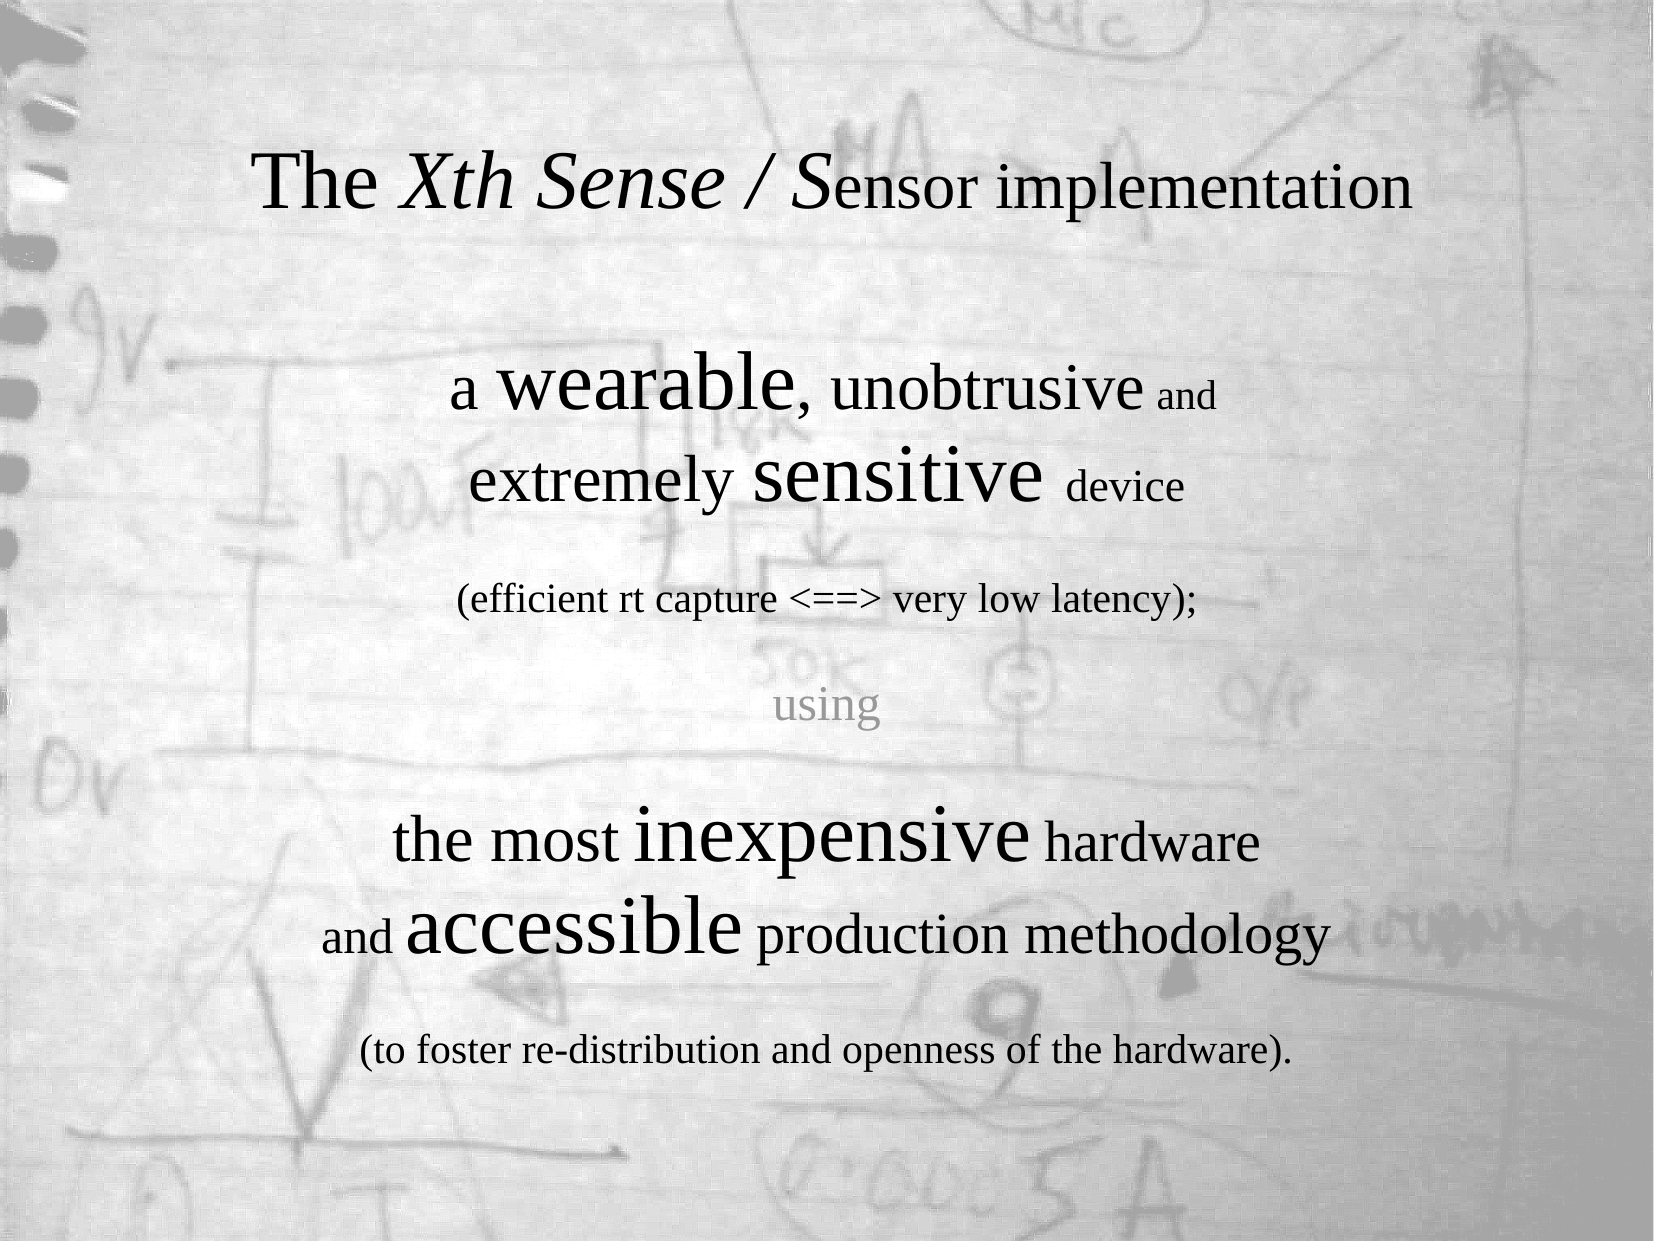

# The Xth Sense / Sensor implementation
a wearable, unobtrusive and
extremely sensitive device
(efficient rt capture <==> very low latency);
using
the most inexpensive hardware
and accessible production methodology
(to foster re-distribution and openness of the hardware).